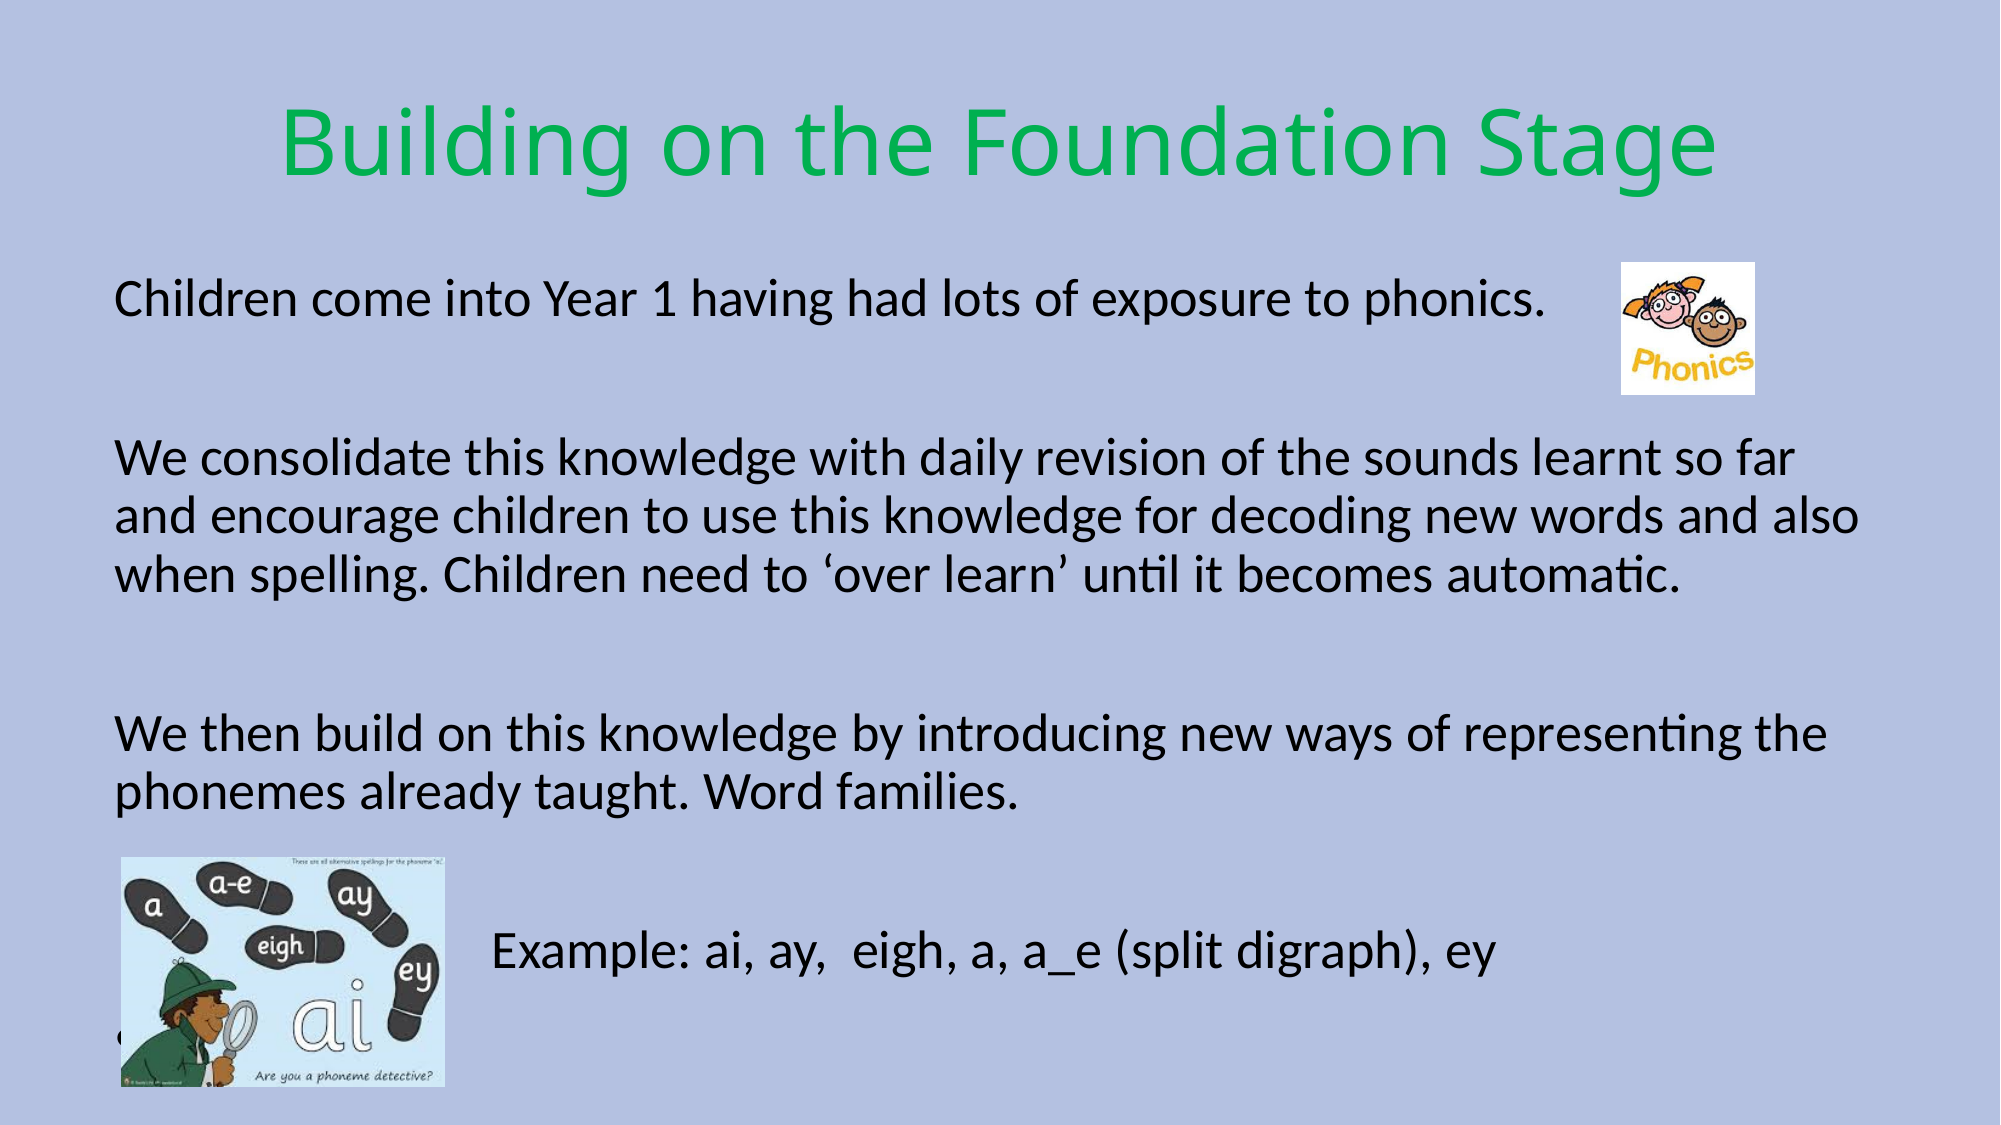

# Building on the Foundation Stage
Children come into Year 1 having had lots of exposure to phonics.
We consolidate this knowledge with daily revision of the sounds learnt so far and encourage children to use this knowledge for decoding new words and also when spelling. Children need to ‘over learn’ until it becomes automatic.
We then build on this knowledge by introducing new ways of representing the phonemes already taught. Word families.
 Example: ai, ay, eigh, a, a_e (split digraph), ey